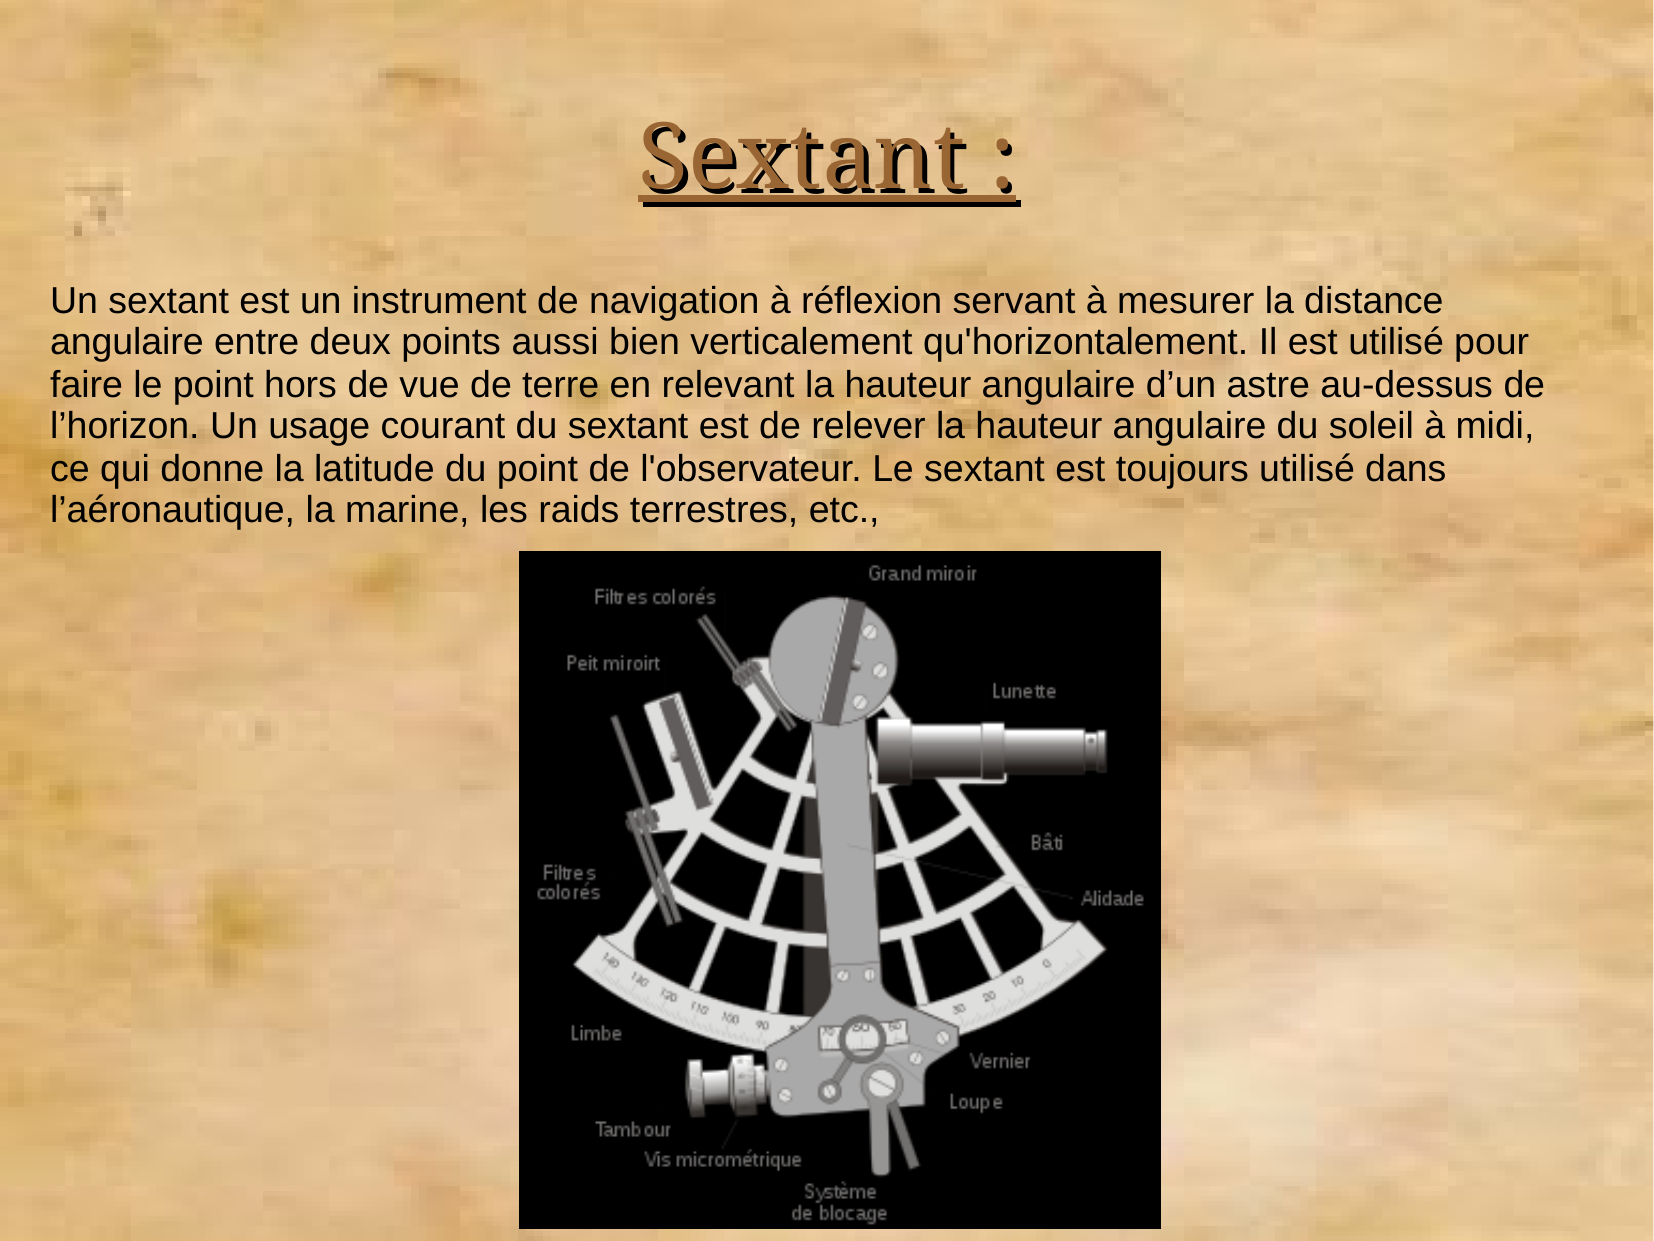

# Sextant :
Un sextant est un instrument de navigation à réflexion servant à mesurer la distance angulaire entre deux points aussi bien verticalement qu'horizontalement. Il est utilisé pour faire le point hors de vue de terre en relevant la hauteur angulaire d’un astre au-dessus de l’horizon. Un usage courant du sextant est de relever la hauteur angulaire du soleil à midi, ce qui donne la latitude du point de l'observateur. Le sextant est toujours utilisé dans l’aéronautique, la marine, les raids terrestres, etc.,